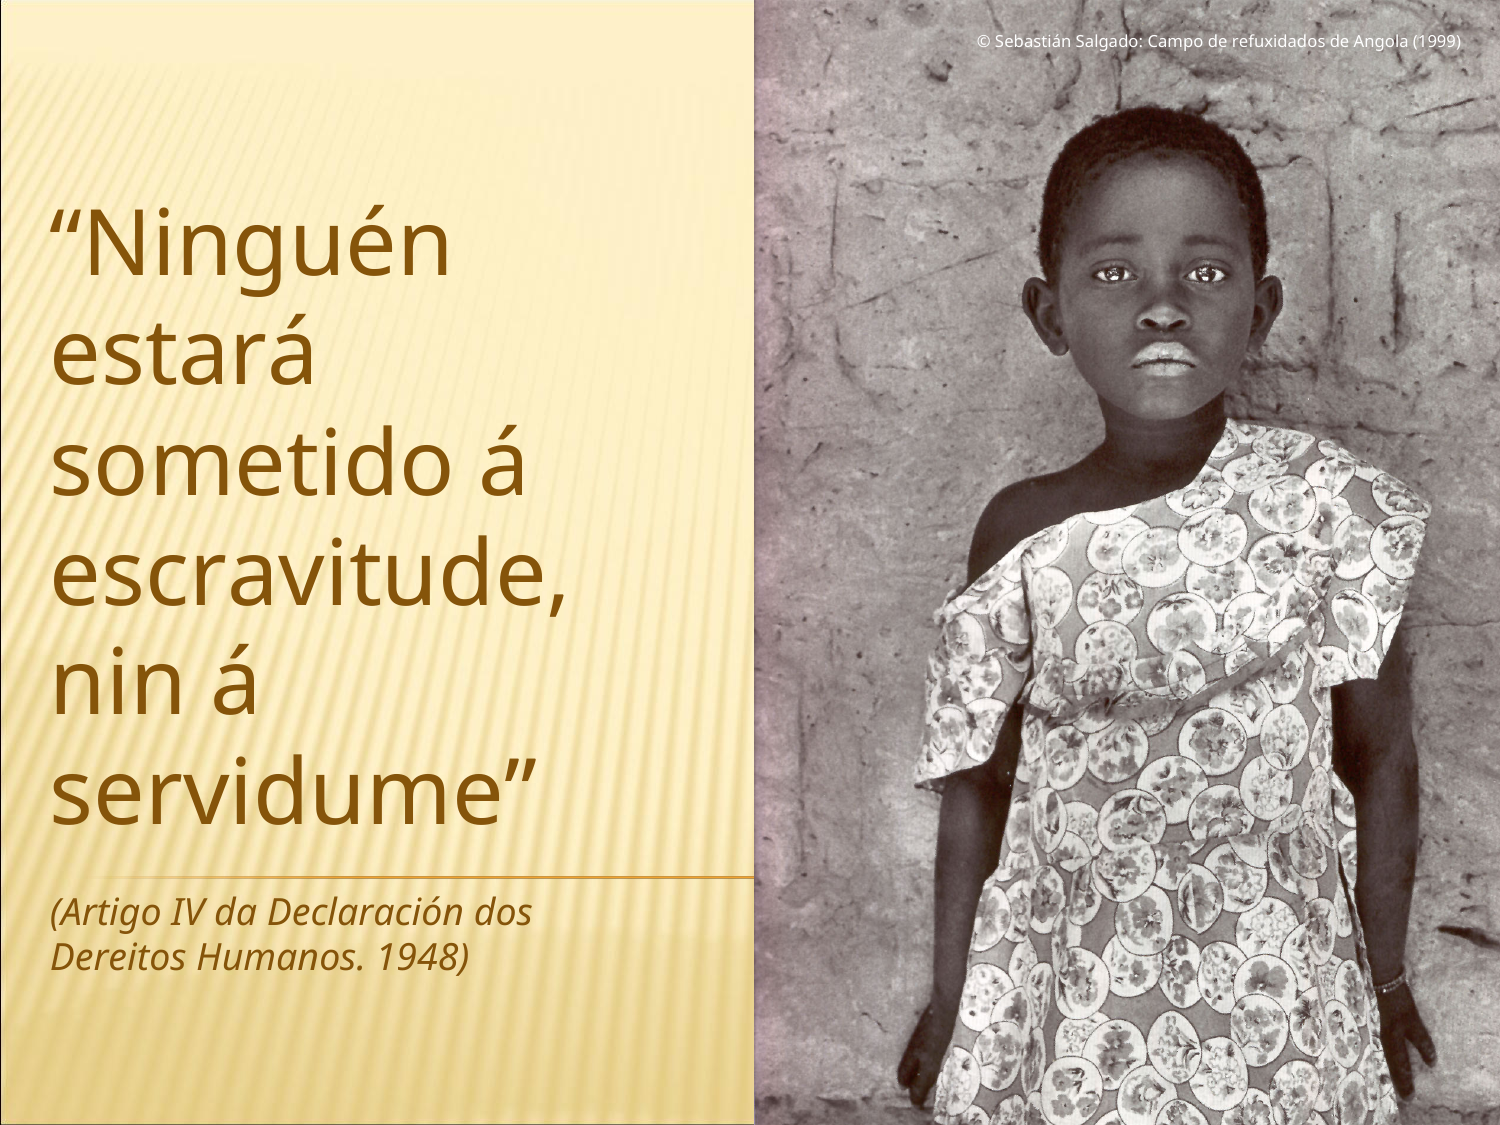

© Sebastián Salgado: Campo de refuxidados de Angola (1999)
“Ninguén estará sometido á escravitude, nin á servidume”
(Artigo IV da Declaración dos Dereitos Humanos. 1948)